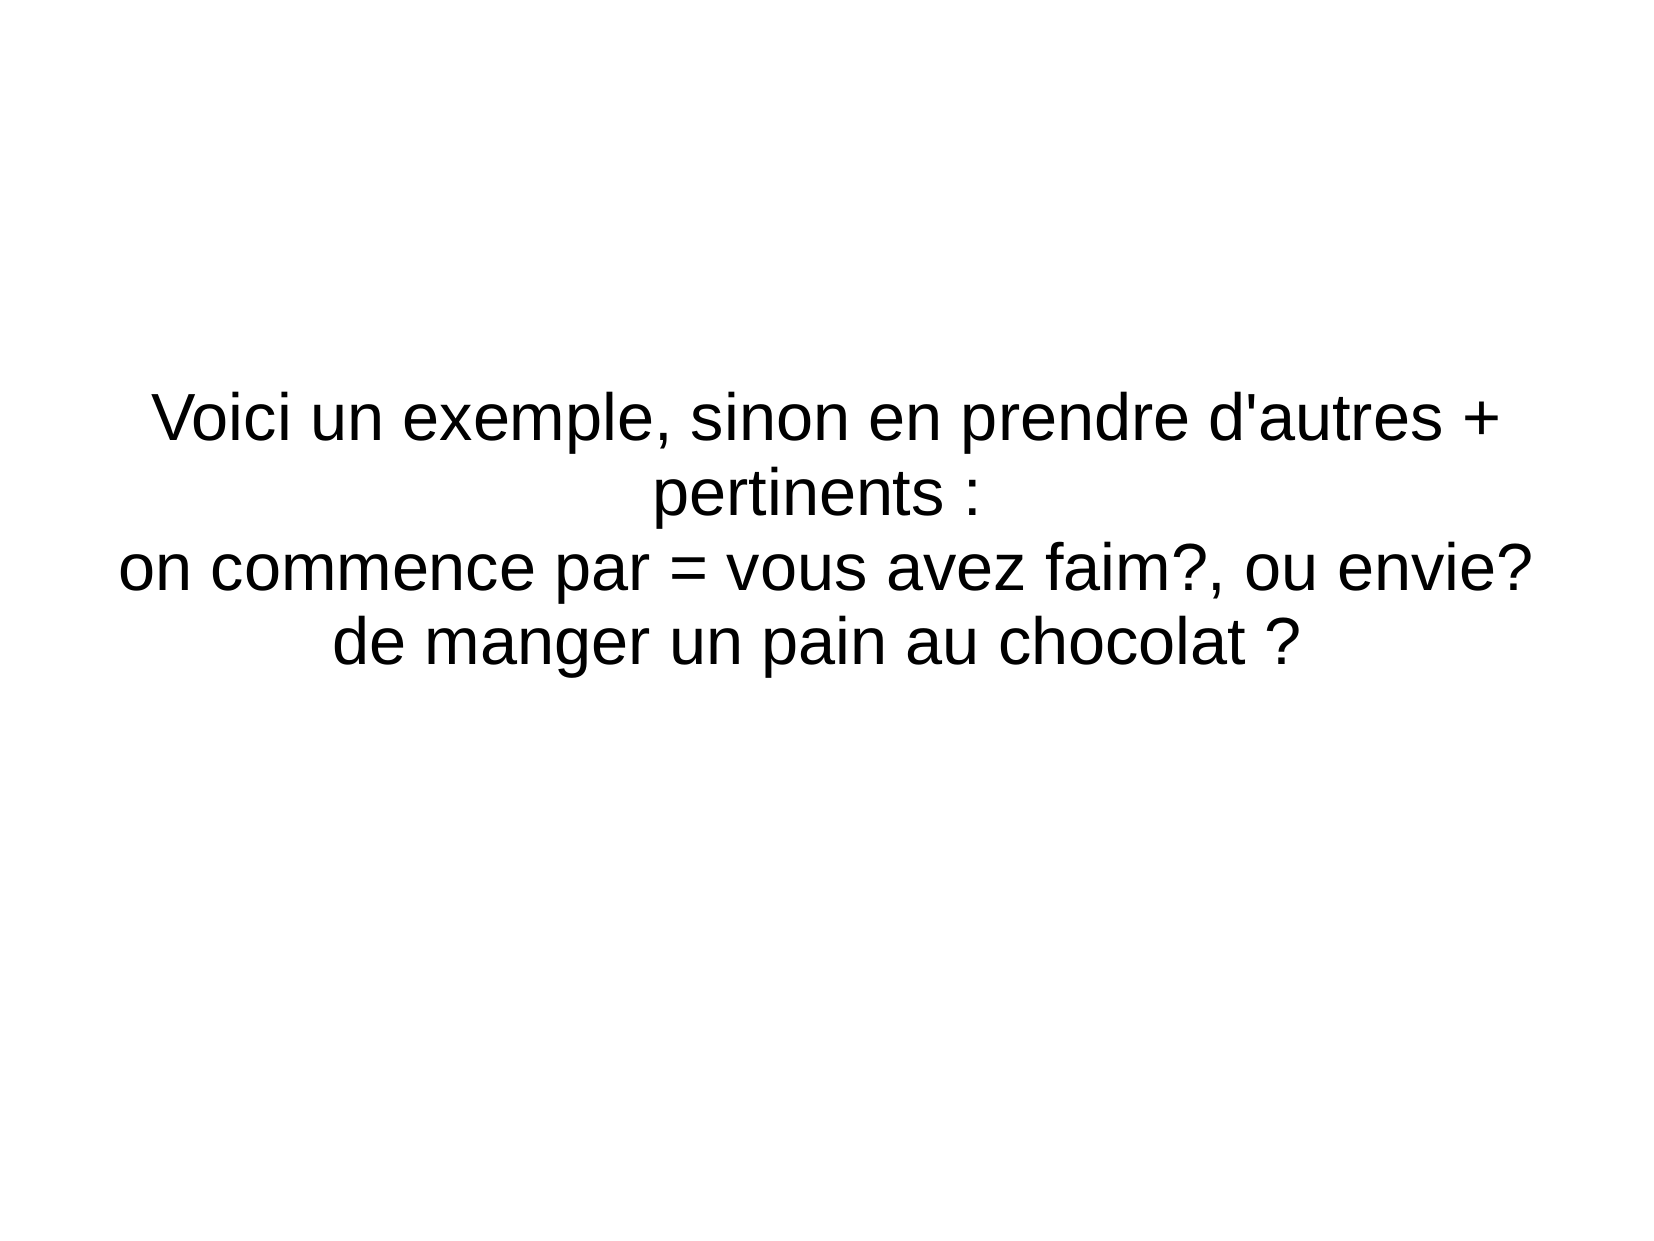

# Voici un exemple, sinon en prendre d'autres + pertinents :
on commence par = vous avez faim?, ou envie? de manger un pain au chocolat ?